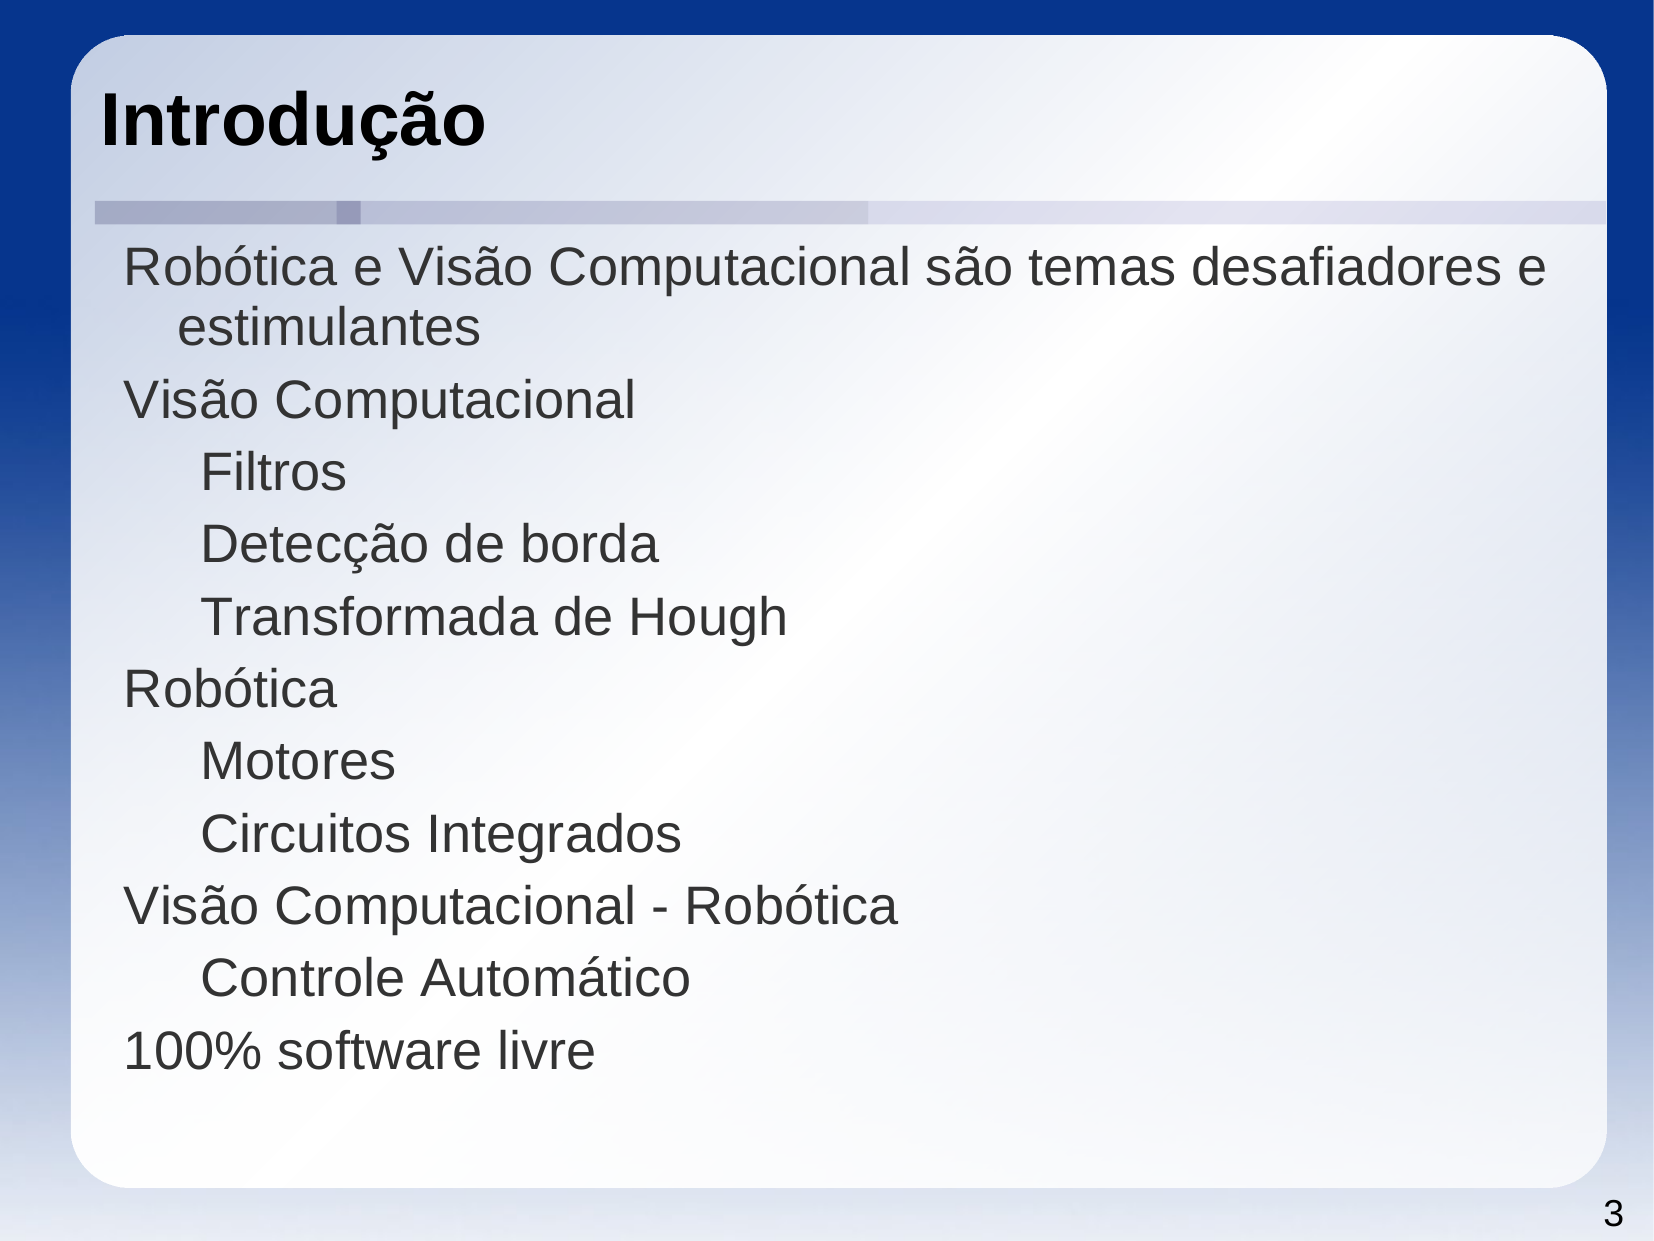

# Introdução
Robótica e Visão Computacional são temas desafiadores e estimulantes
Visão Computacional
Filtros
Detecção de borda
Transformada de Hough
Robótica
Motores
Circuitos Integrados
Visão Computacional - Robótica
Controle Automático
100% software livre
3